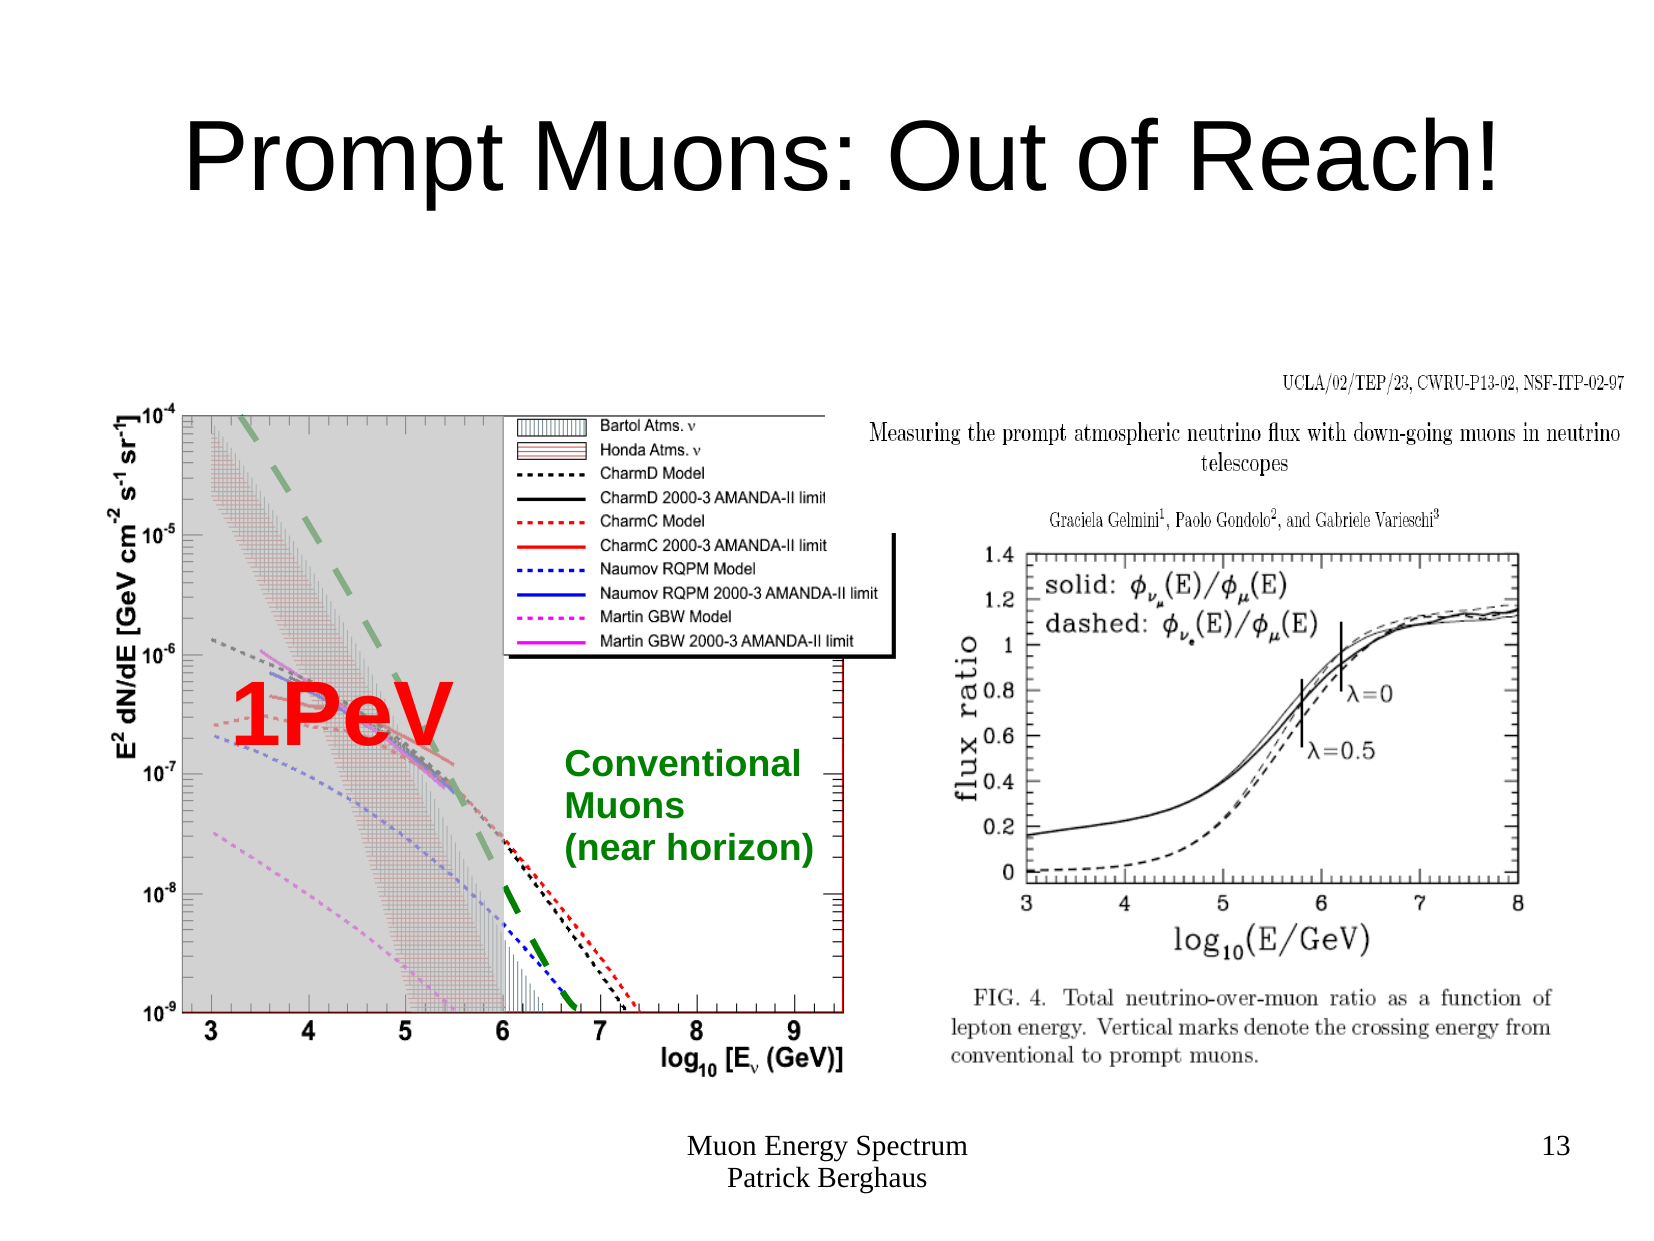

Prompt Muons: Out of Reach!
Conventional
Muons
(near horizon)
1PeV
13